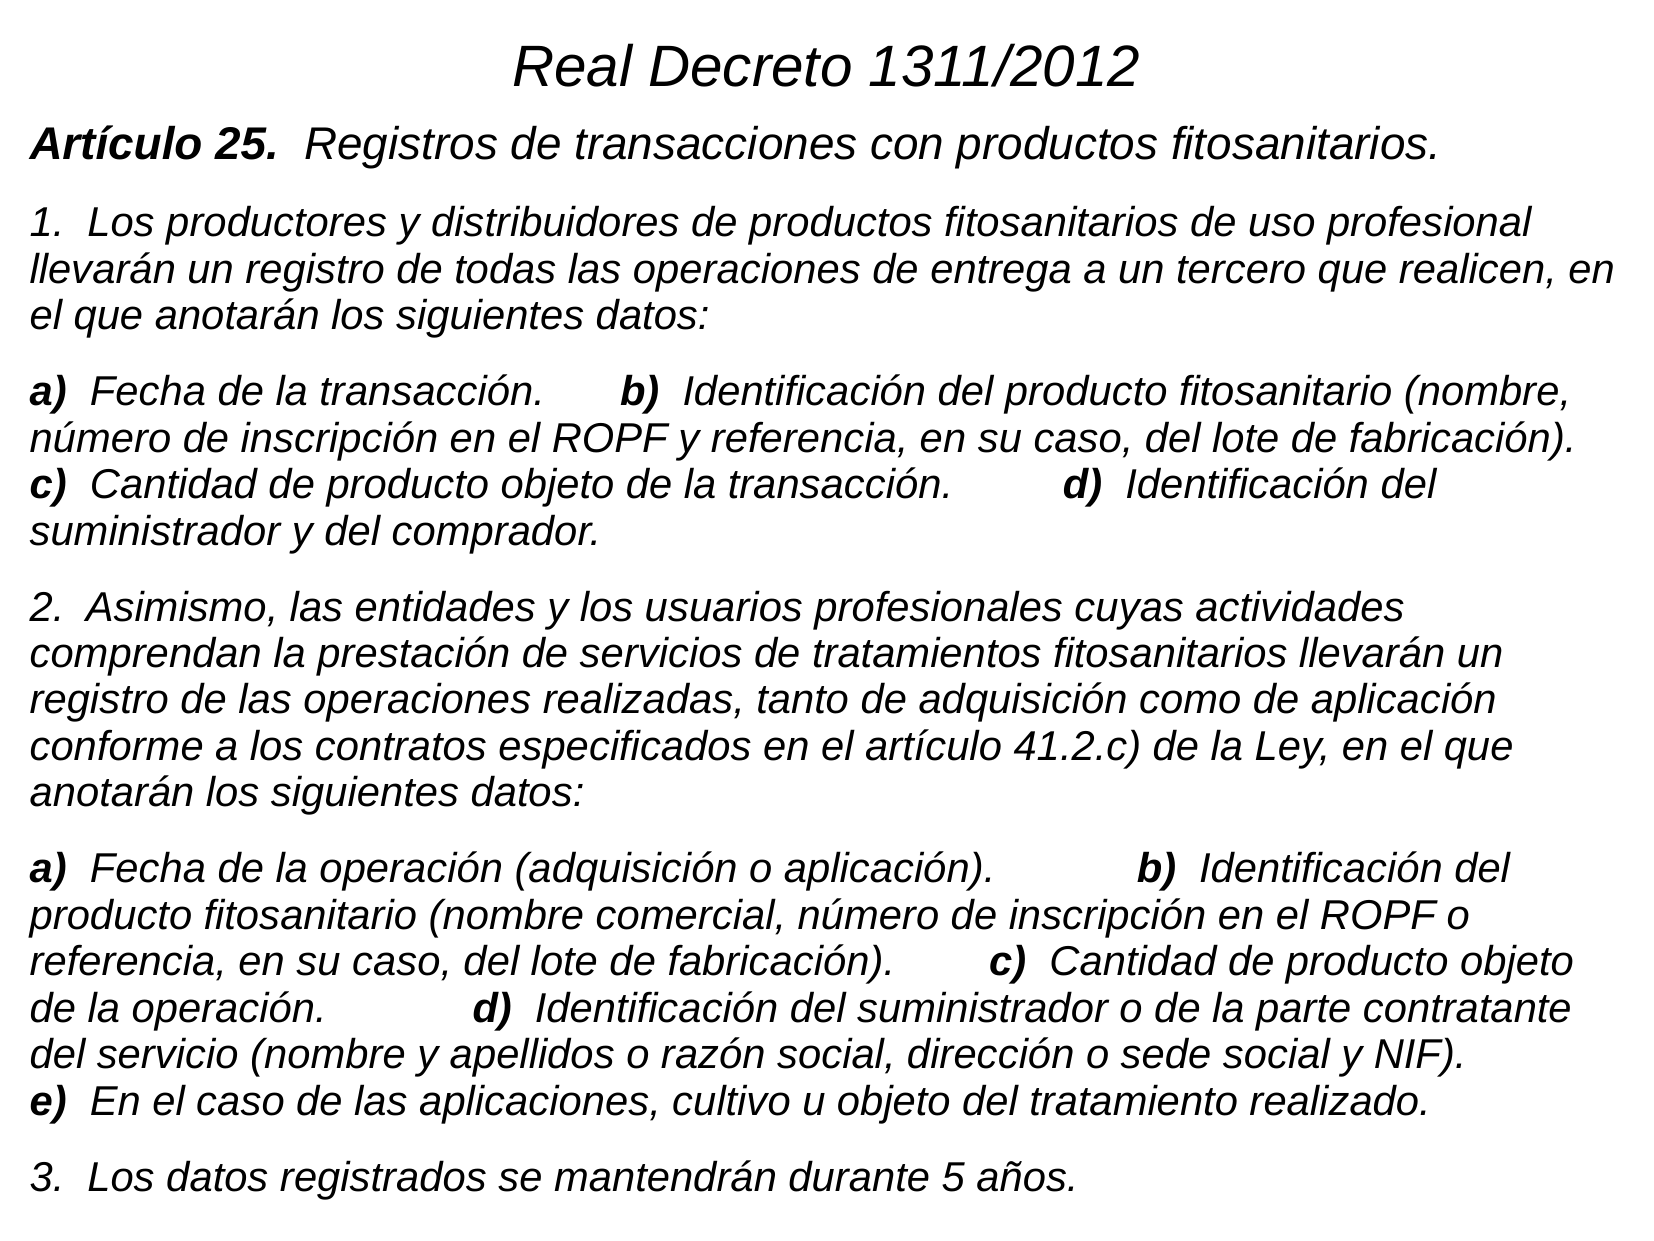

# Real Decreto 1311/2012
Artículo 25. Registros de transacciones con productos fitosanitarios.
1. Los productores y distribuidores de productos fitosanitarios de uso profesional llevarán un registro de todas las operaciones de entrega a un tercero que realicen, en el que anotarán los siguientes datos:
a) Fecha de la transacción.		b) Identificación del producto fitosanitario (nombre, número de inscripción en el ROPF y referencia, en su caso, del lote de fabricación). c) Cantidad de producto objeto de la transacción.		d) Identificación del suministrador y del comprador.
2. Asimismo, las entidades y los usuarios profesionales cuyas actividades comprendan la prestación de servicios de tratamientos fitosanitarios llevarán un registro de las operaciones realizadas, tanto de adquisición como de aplicación conforme a los contratos especificados en el artículo 41.2.c) de la Ley, en el que anotarán los siguientes datos:
a) Fecha de la operación (adquisición o aplicación).		b) Identificación del producto fitosanitario (nombre comercial, número de inscripción en el ROPF o referencia, en su caso, del lote de fabricación).		c) Cantidad de producto objeto de la operación.		d) Identificación del suministrador o de la parte contratante del servicio (nombre y apellidos o razón social, dirección o sede social y NIF).		 e) En el caso de las aplicaciones, cultivo u objeto del tratamiento realizado.
3. Los datos registrados se mantendrán durante 5 años.